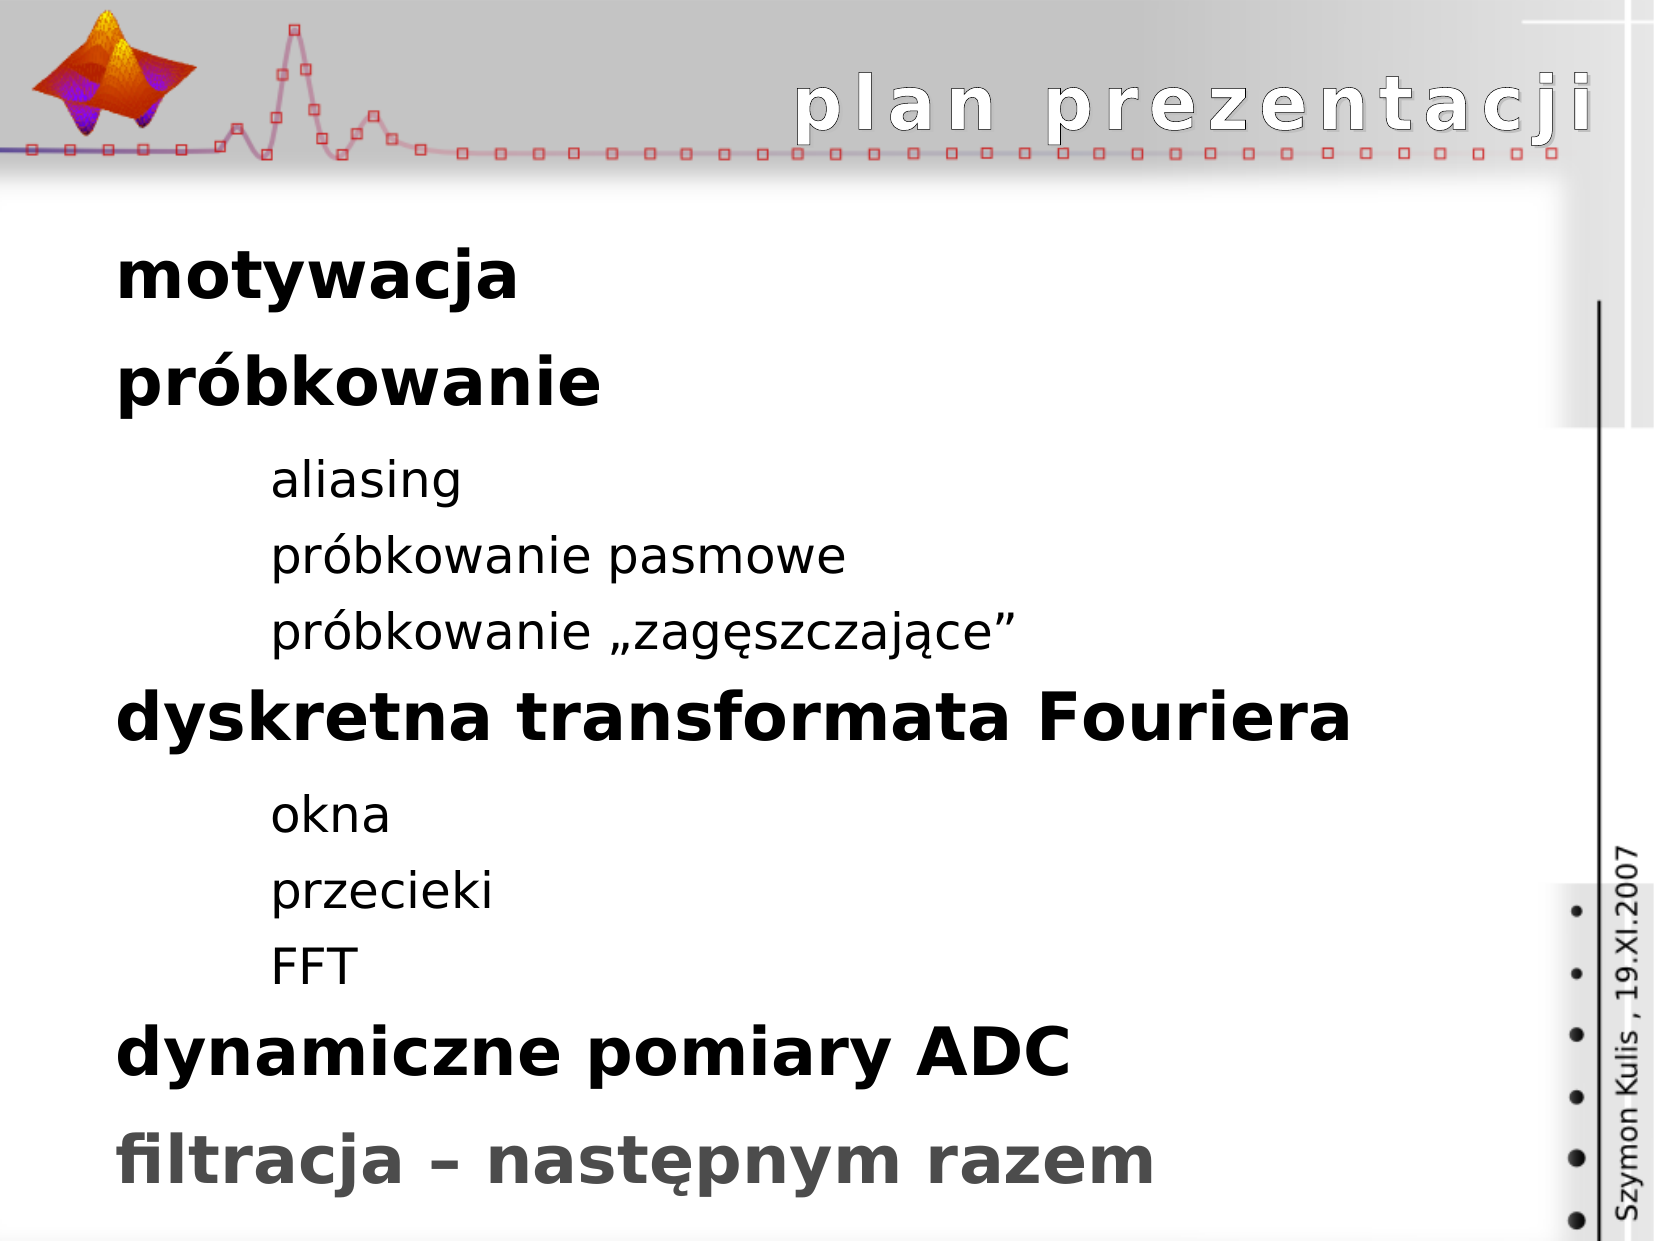

# plan prezentacji
 motywacja
 próbkowanie
 aliasing
 próbkowanie pasmowe
 próbkowanie „zagęszczające”
 dyskretna transformata Fouriera
 okna
 przecieki
 FFT
 dynamiczne pomiary ADC
 filtracja – następnym razem